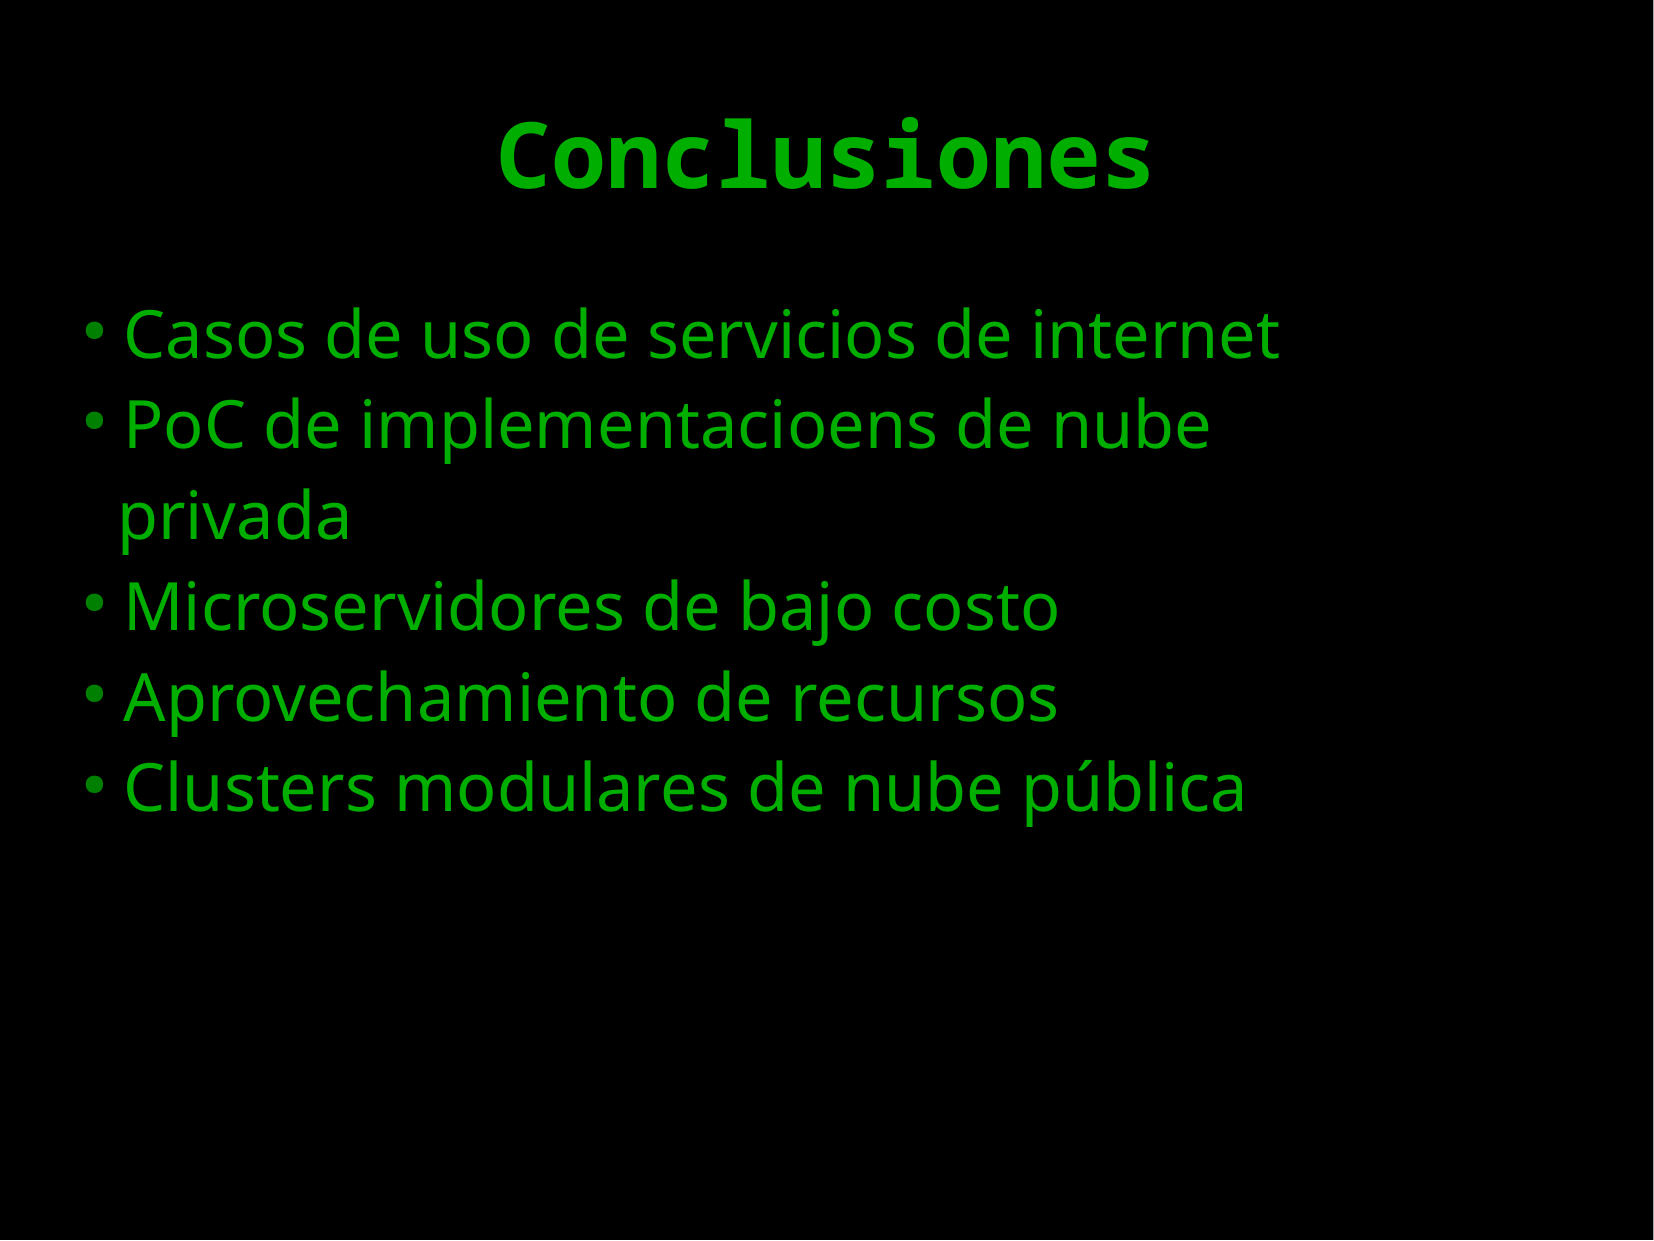

# Conclusiones
 Casos de uso de servicios de internet
 PoC de implementacioens de nube
 privada
 Microservidores de bajo costo
 Aprovechamiento de recursos
 Clusters modulares de nube pública